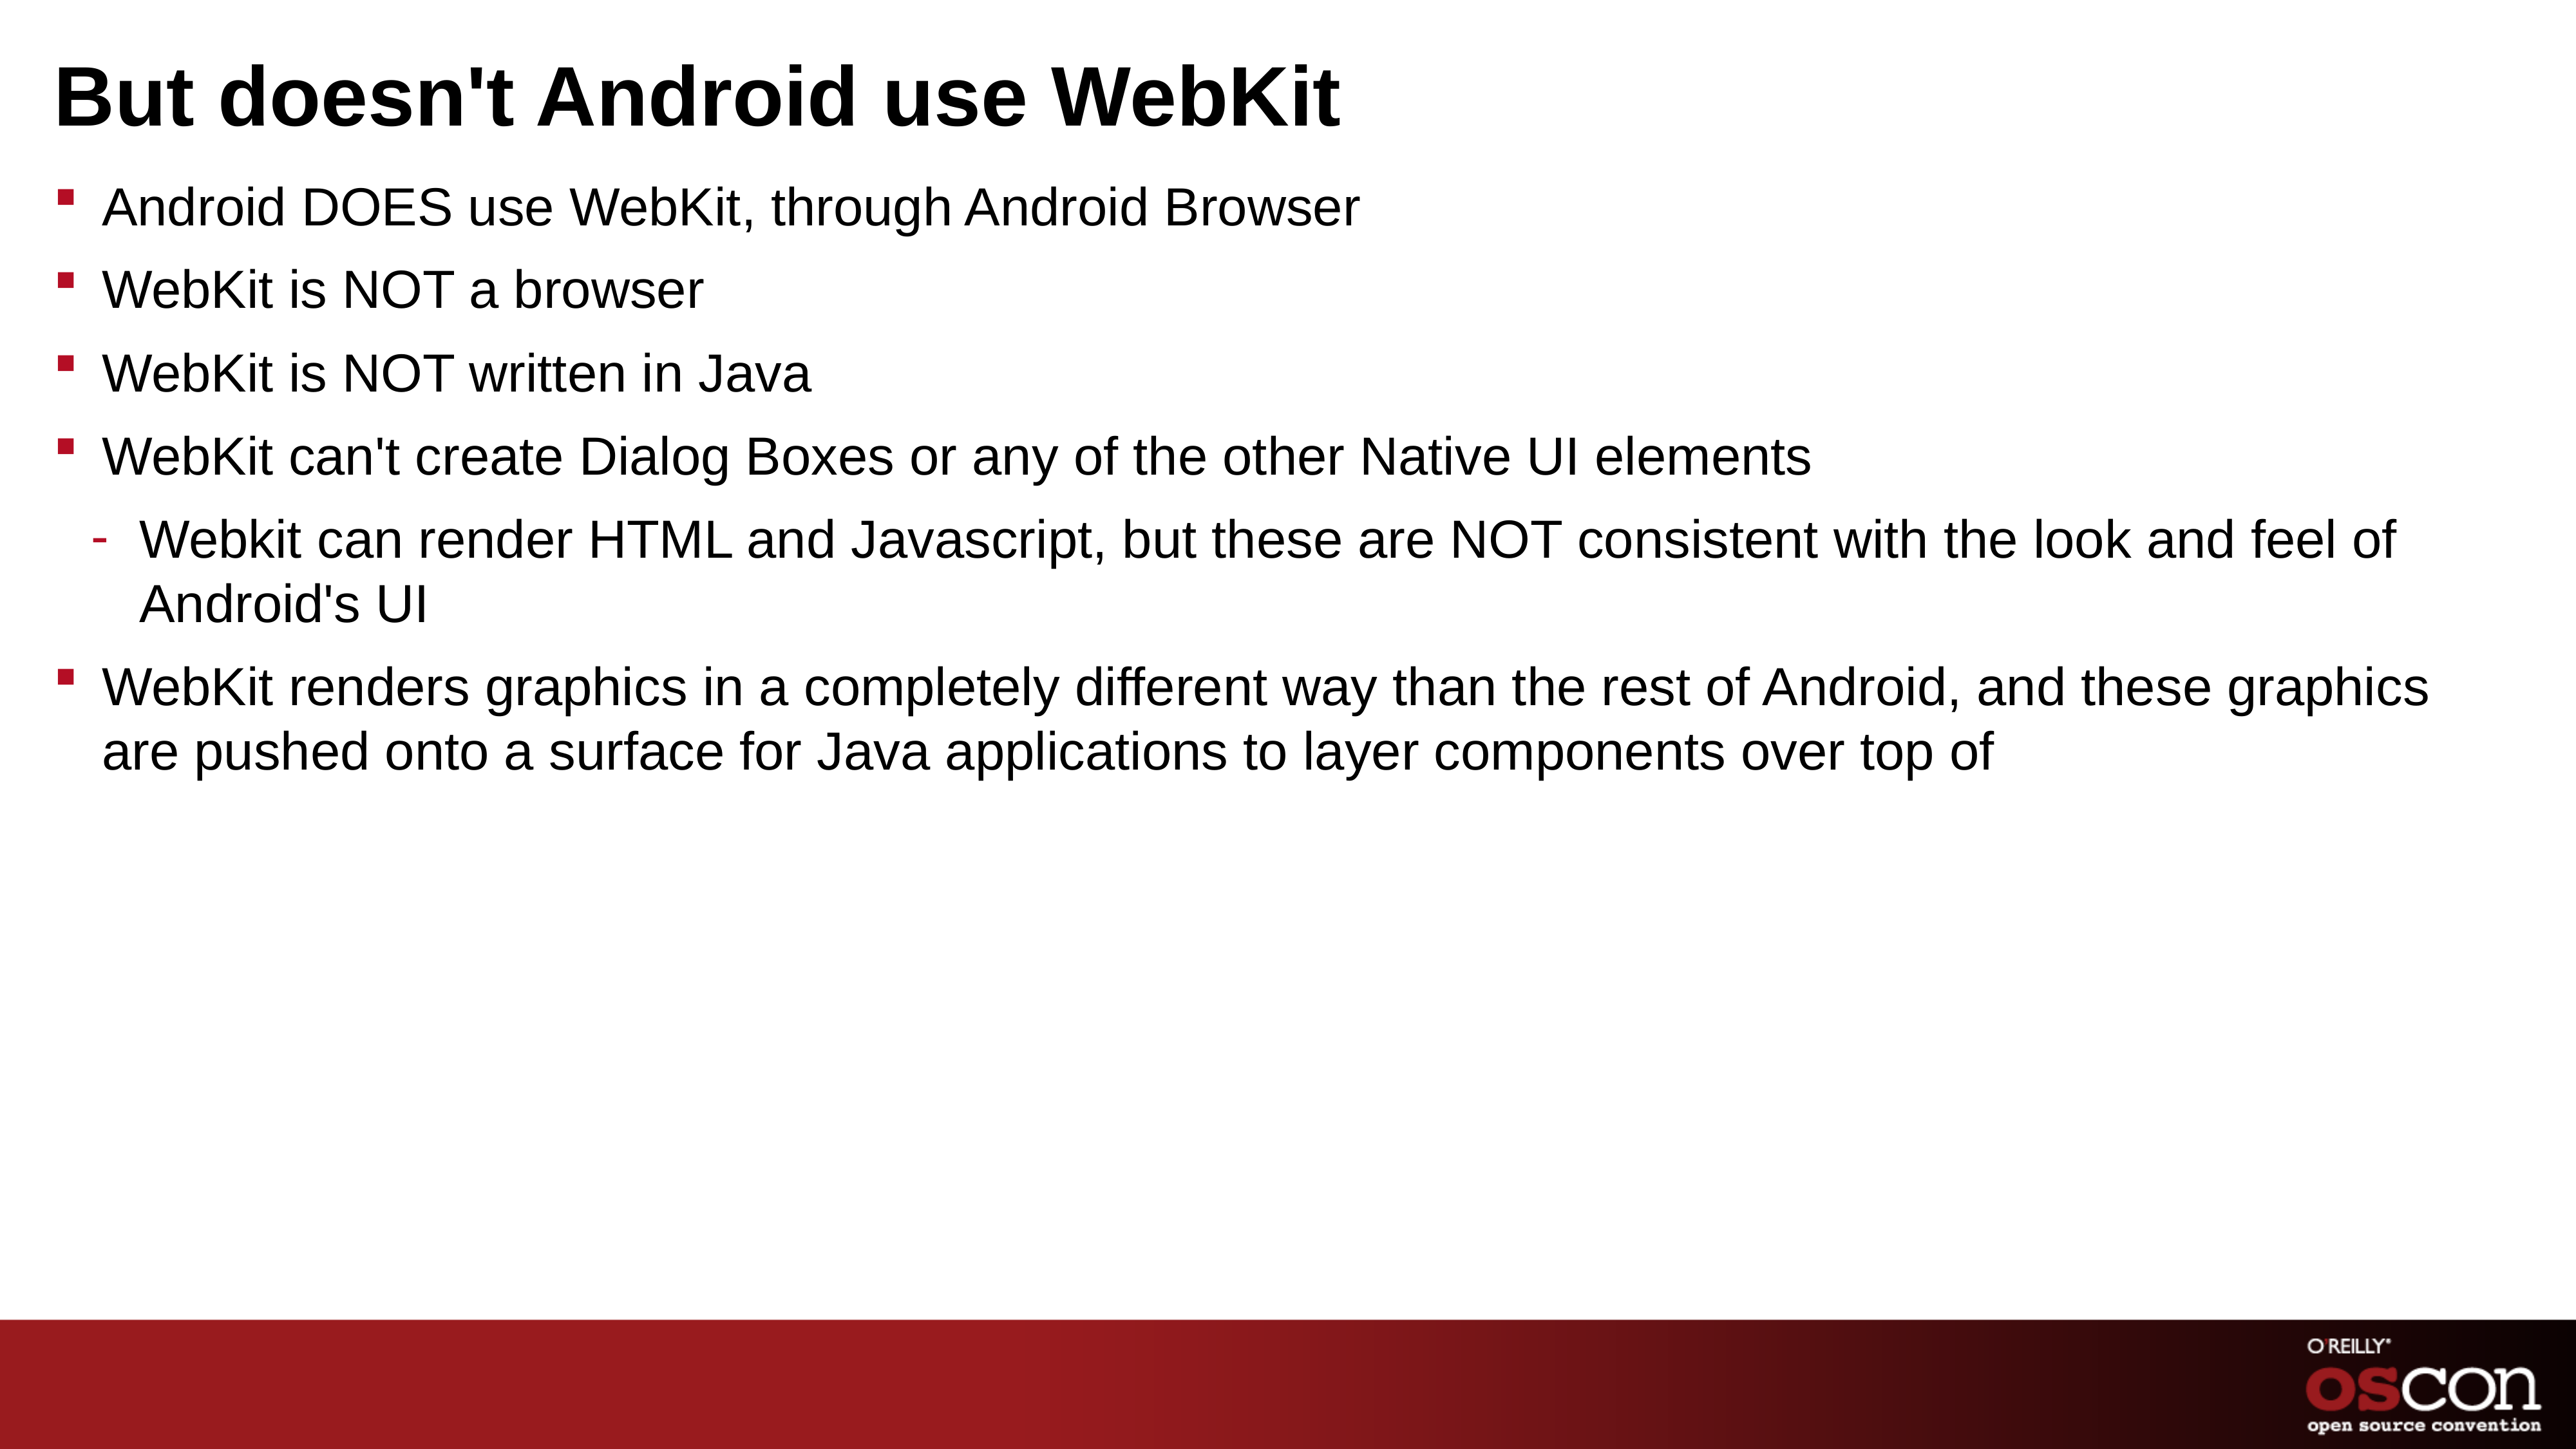

# But doesn't Android use WebKit
Android DOES use WebKit, through Android Browser
WebKit is NOT a browser
WebKit is NOT written in Java
WebKit can't create Dialog Boxes or any of the other Native UI elements
Webkit can render HTML and Javascript, but these are NOT consistent with the look and feel of Android's UI
WebKit renders graphics in a completely different way than the rest of Android, and these graphics are pushed onto a surface for Java applications to layer components over top of